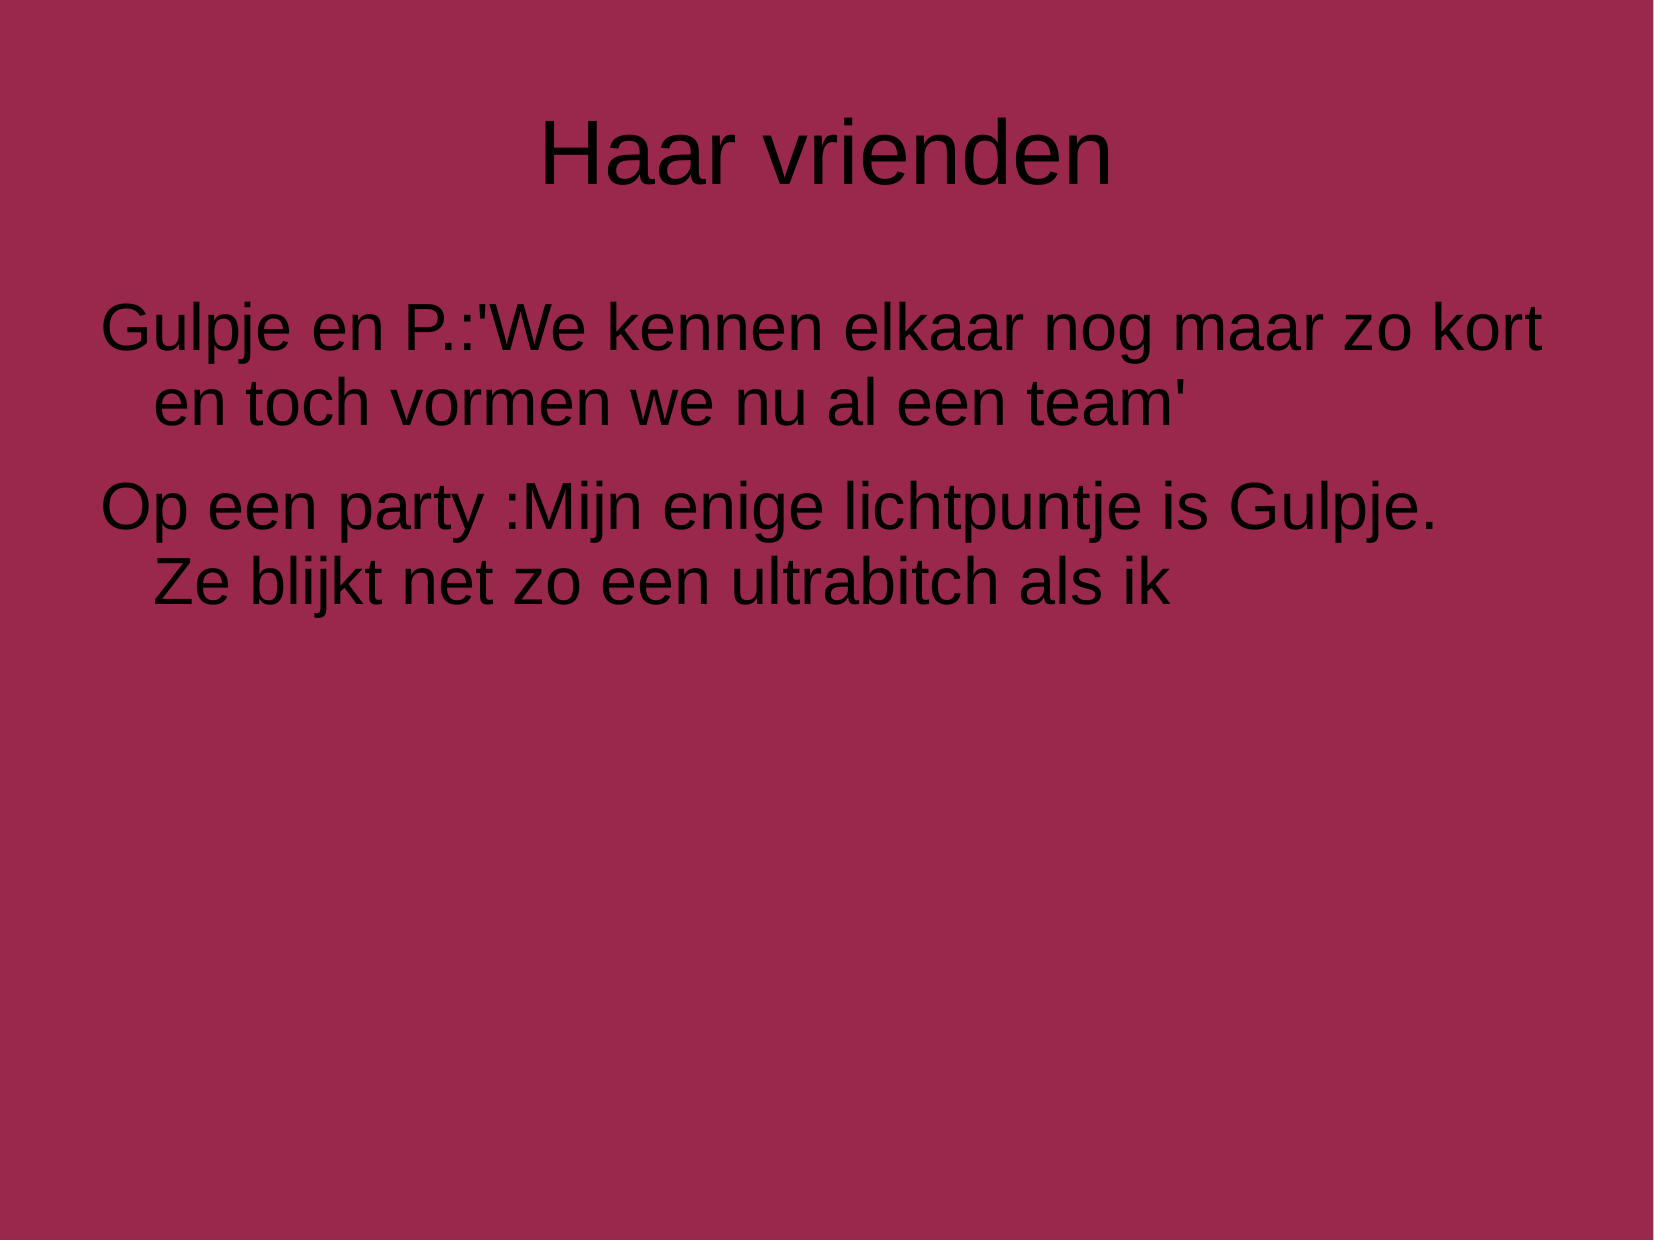

# Haar vrienden
Gulpje en P.:'We kennen elkaar nog maar zo kort en toch vormen we nu al een team'
Op een party :Mijn enige lichtpuntje is Gulpje. Ze blijkt net zo een ultrabitch als ik